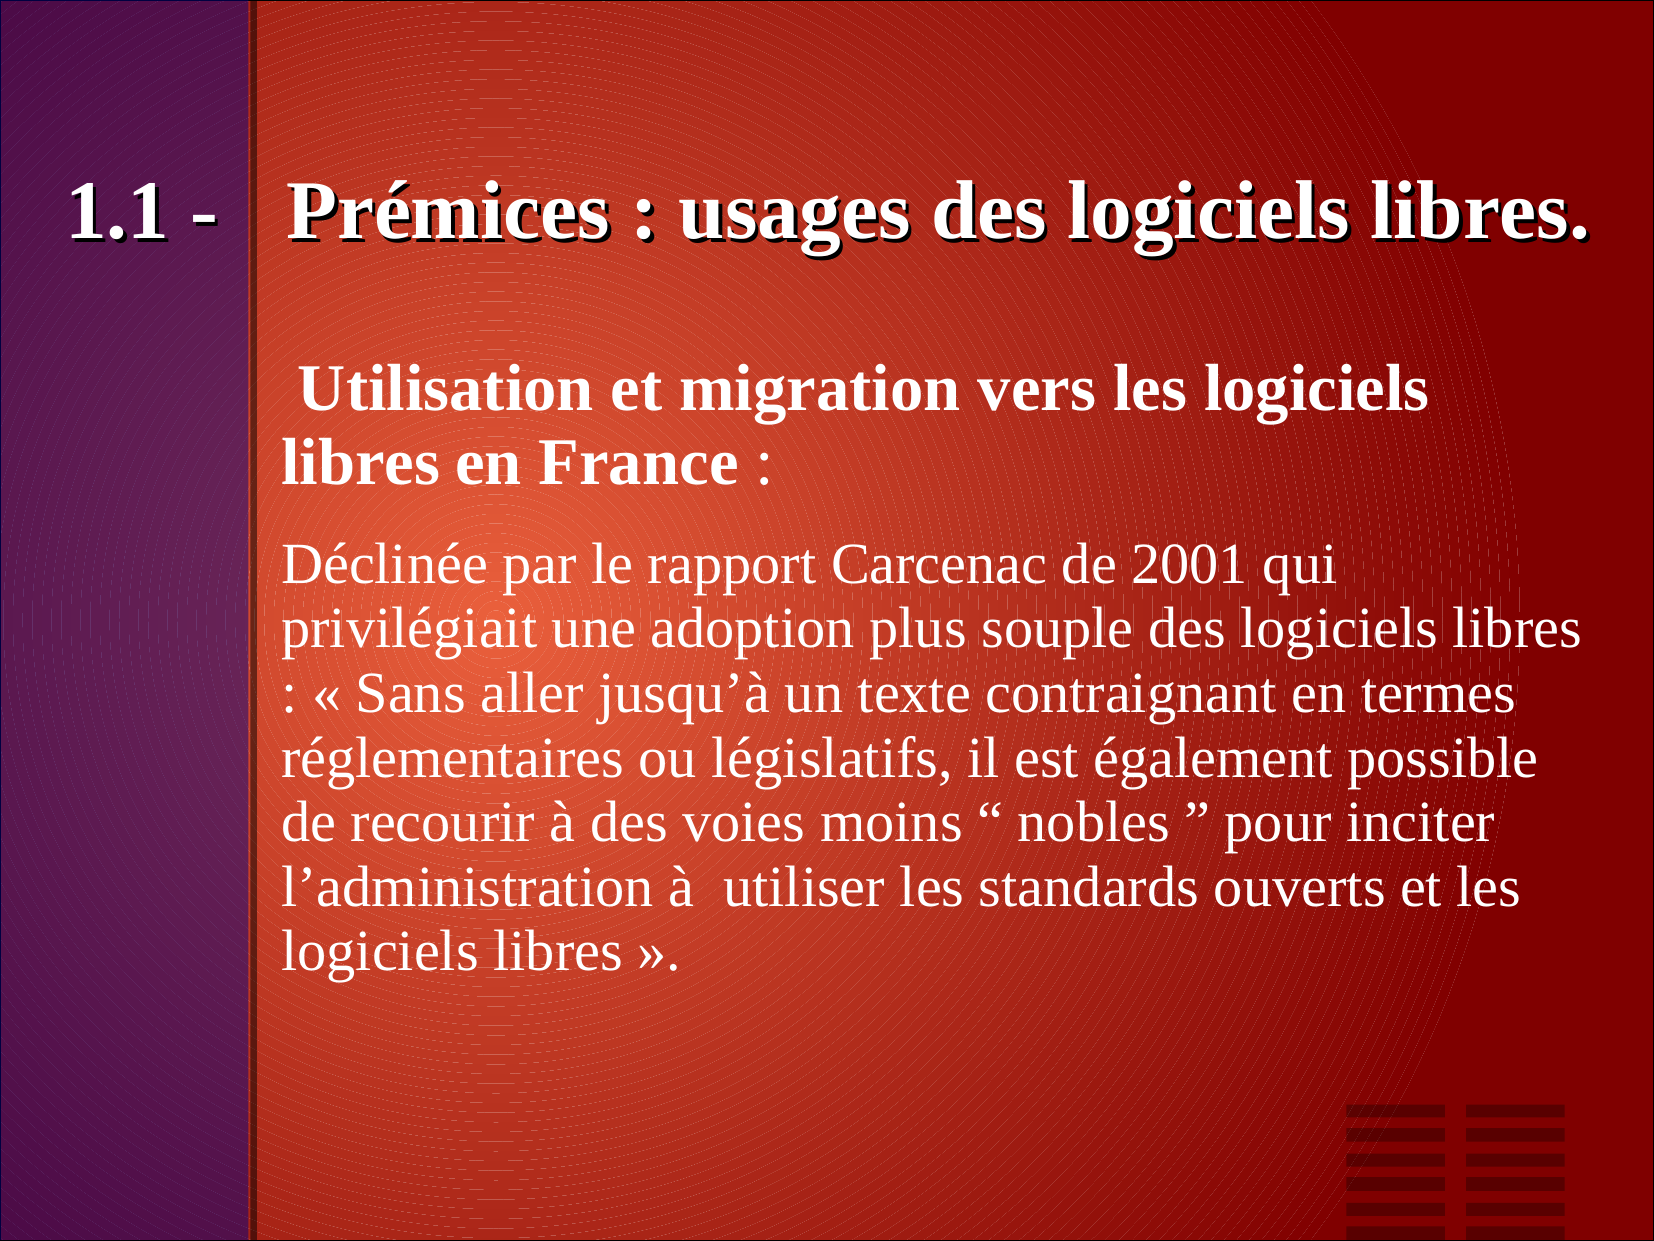

# 1.1 - 	Prémices : usages des logiciels libres.
 Utilisation et migration vers les logiciels libres en France :
Déclinée par le rapport Carcenac de 2001 qui privilégiait une adoption plus souple des logiciels libres : « Sans aller jusqu’à un texte contraignant en termes réglementaires ou législatifs, il est également possible de recourir à des voies moins “ nobles ” pour inciter l’administration à utiliser les standards ouverts et les logiciels libres ».